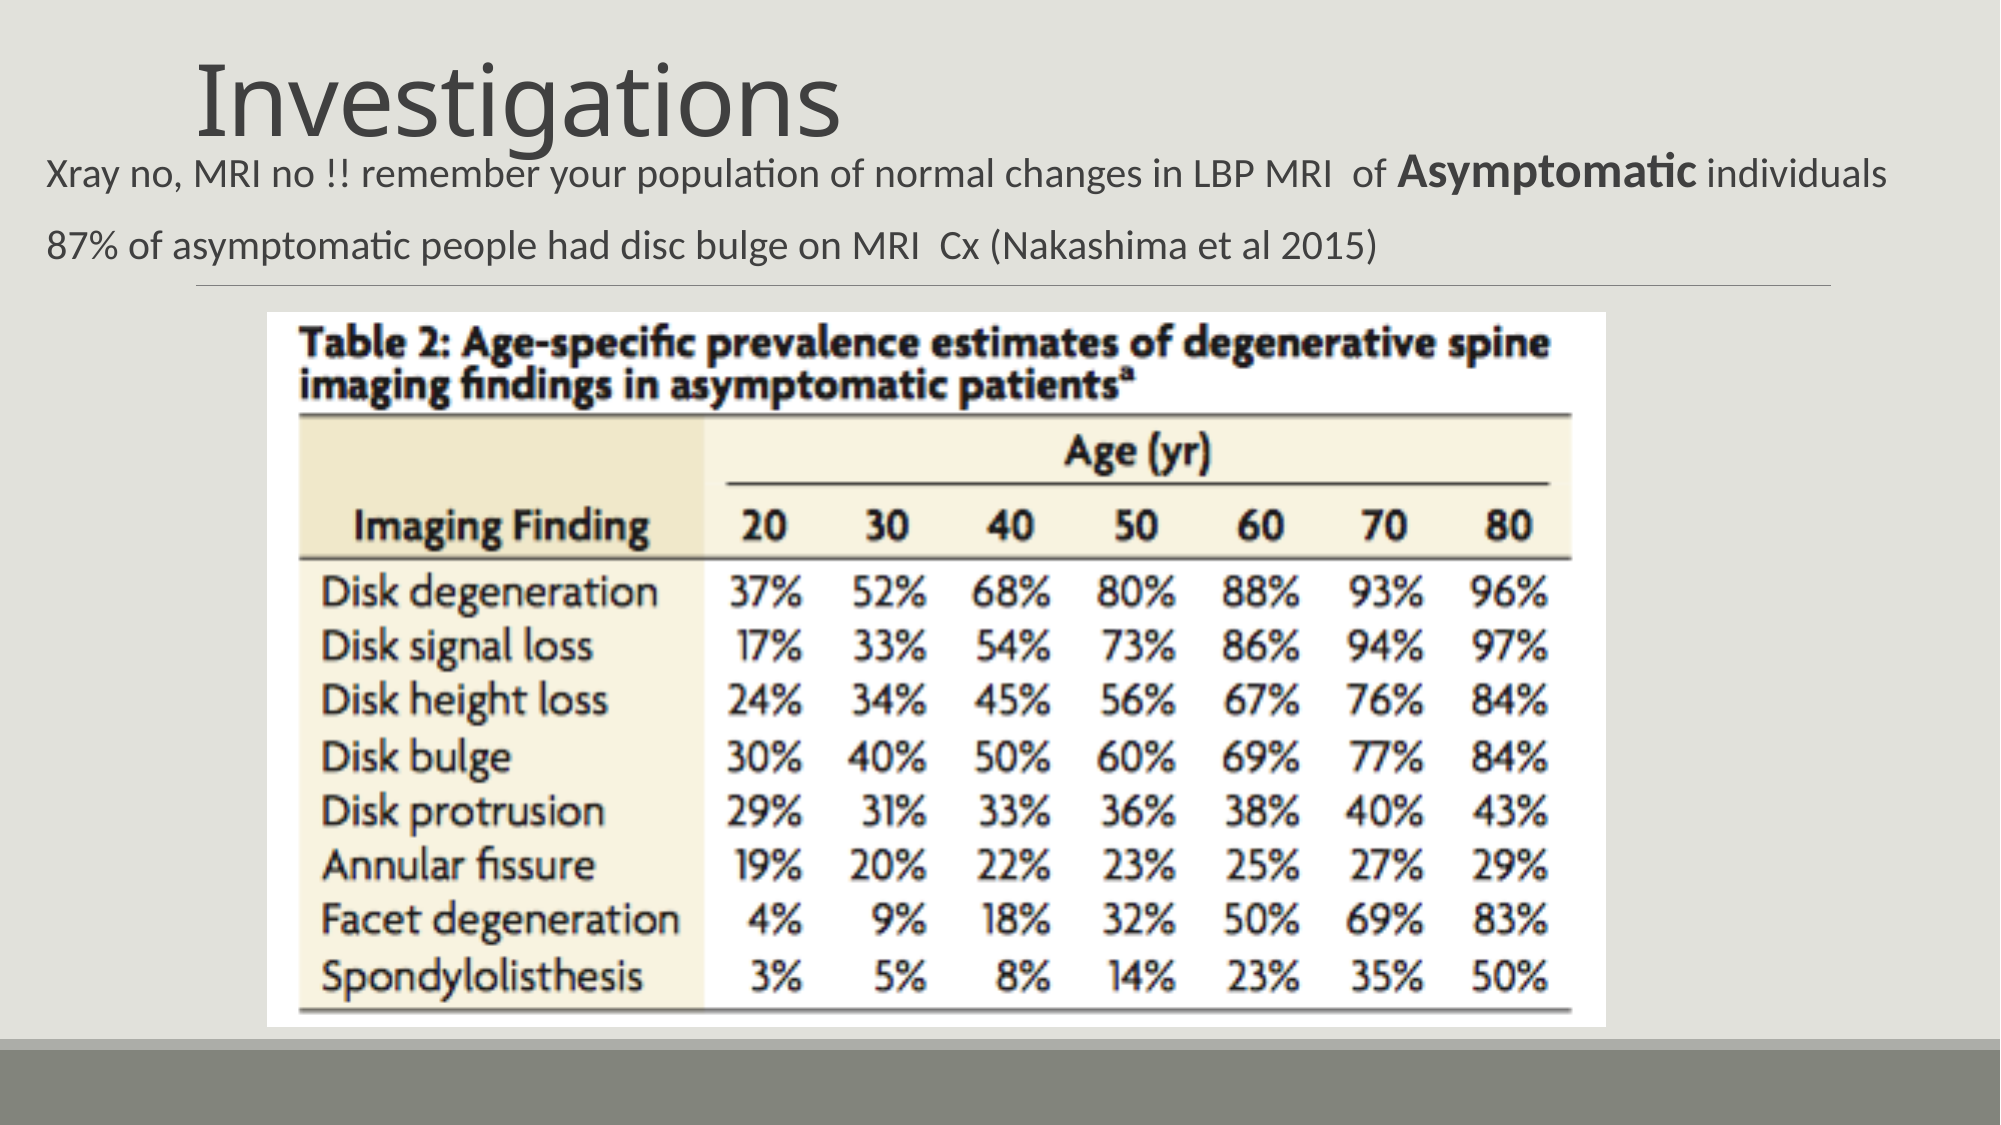

# Investigations
Xray no, MRI no !! remember your population of normal changes in LBP MRI of Asymptomatic individuals
87% of asymptomatic people had disc bulge on MRI Cx (Nakashima et al 2015)